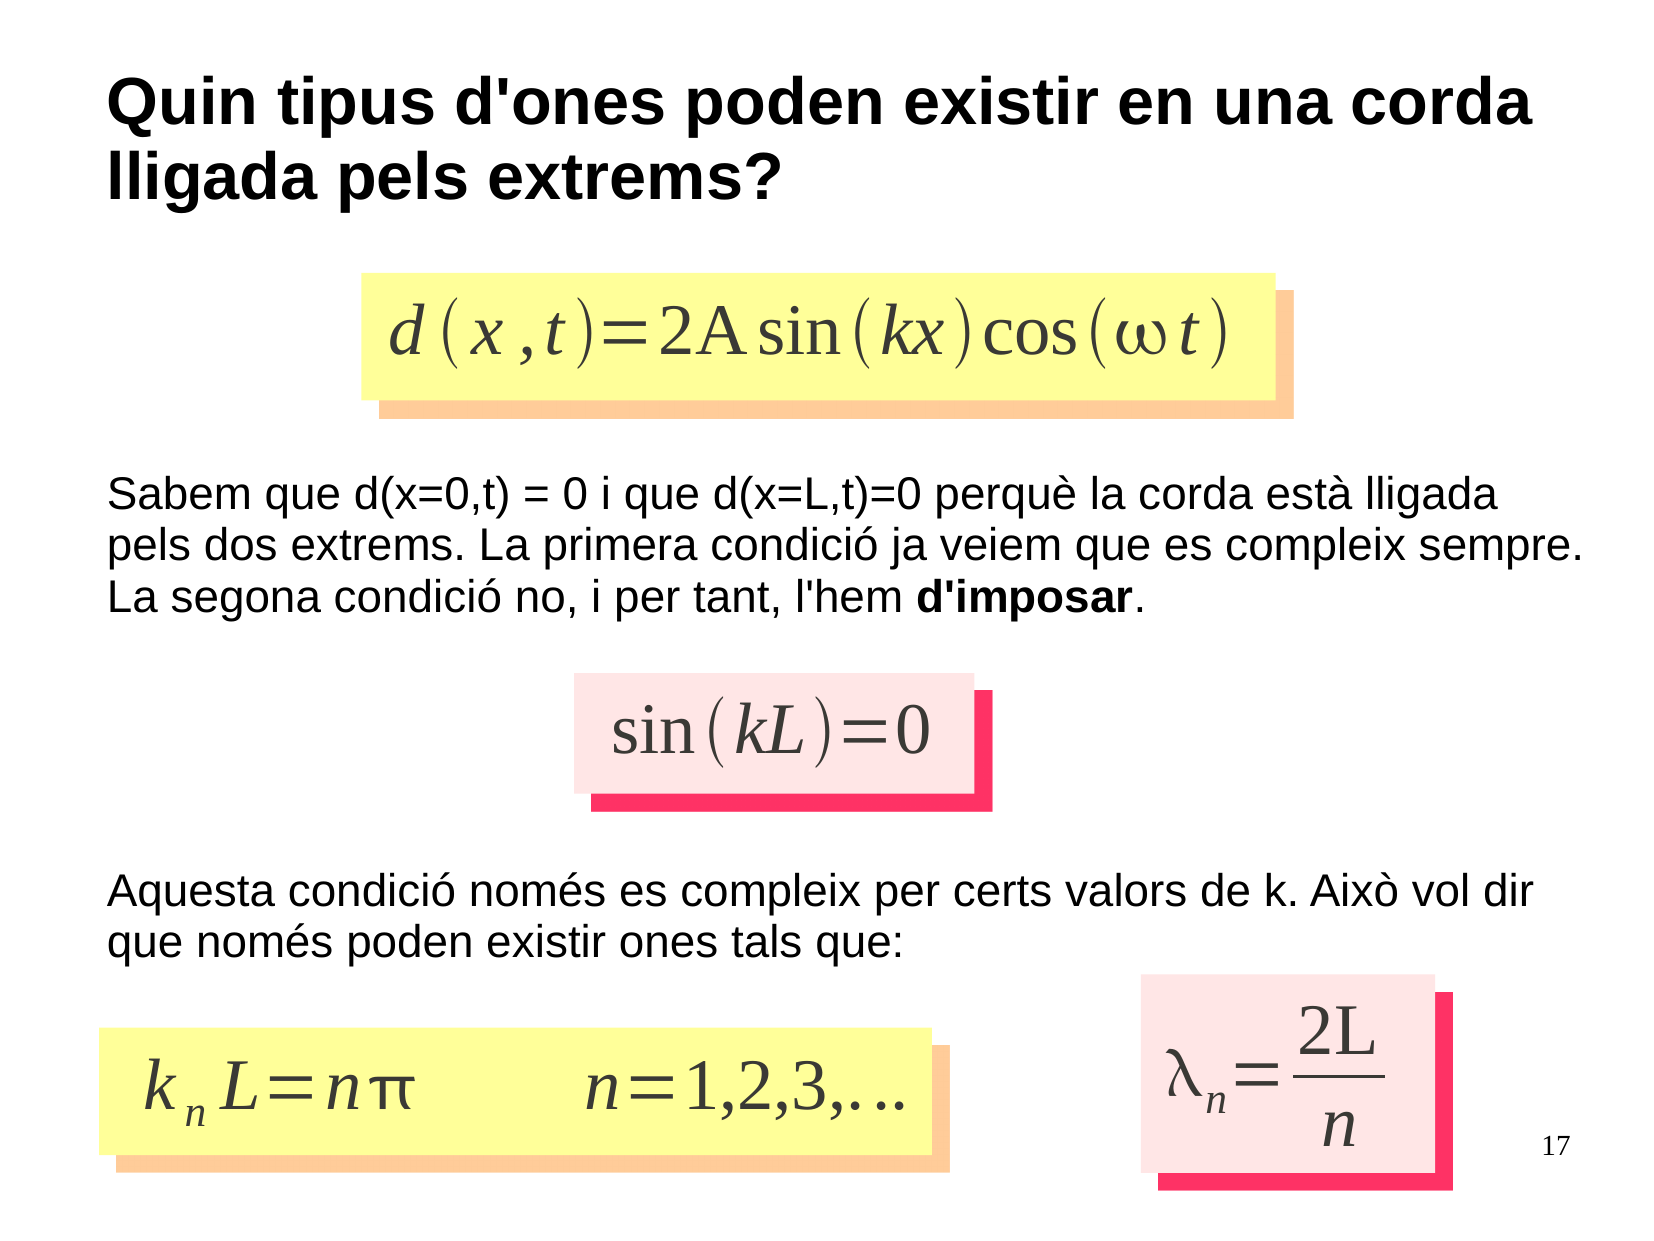

Quin tipus d'ones poden existir en una corda lligada pels extrems?
Sabem que d(x=0,t) = 0 i que d(x=L,t)=0 perquè la corda està lligada pels dos extrems. La primera condició ja veiem que es compleix sempre. La segona condició no, i per tant, l'hem d'imposar.
Aquesta condició només es compleix per certs valors de k. Això vol dir que només poden existir ones tals que:
17